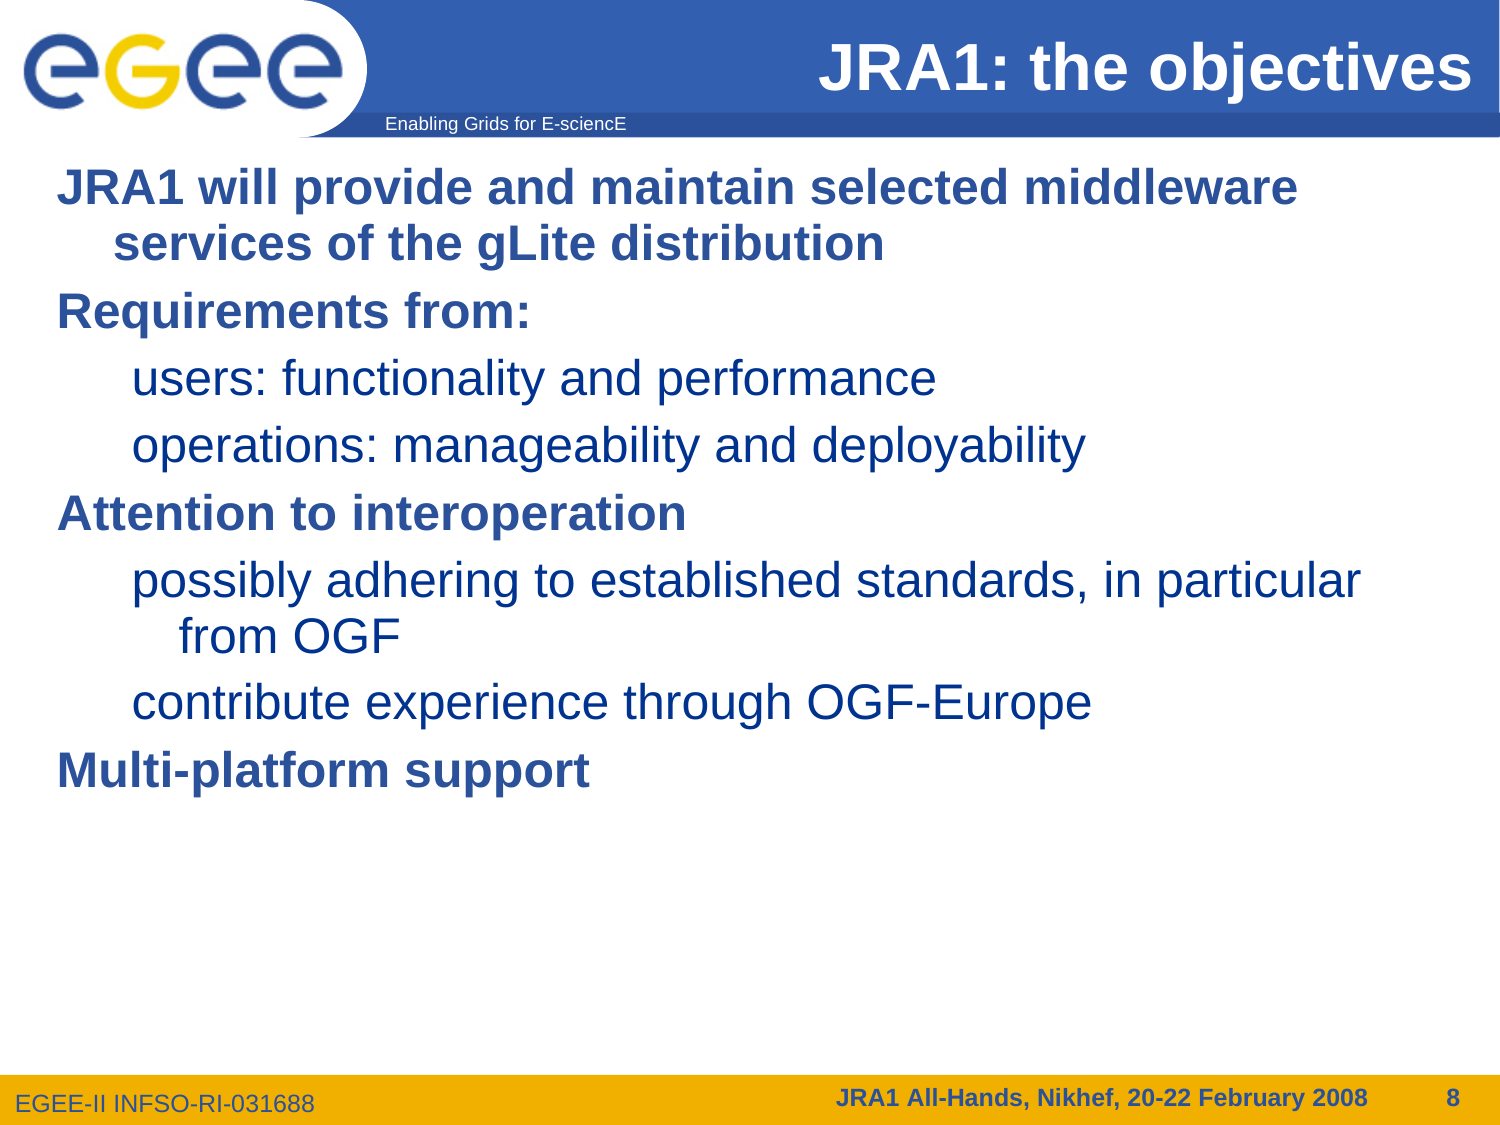

# JRA1: the objectives
JRA1 will provide and maintain selected middleware services of the gLite distribution
Requirements from:
users: functionality and performance
operations: manageability and deployability
Attention to interoperation
possibly adhering to established standards, in particular from OGF
contribute experience through OGF-Europe
Multi-platform support
JRA1 All-Hands, Nikhef, 20-22 February 2008
8